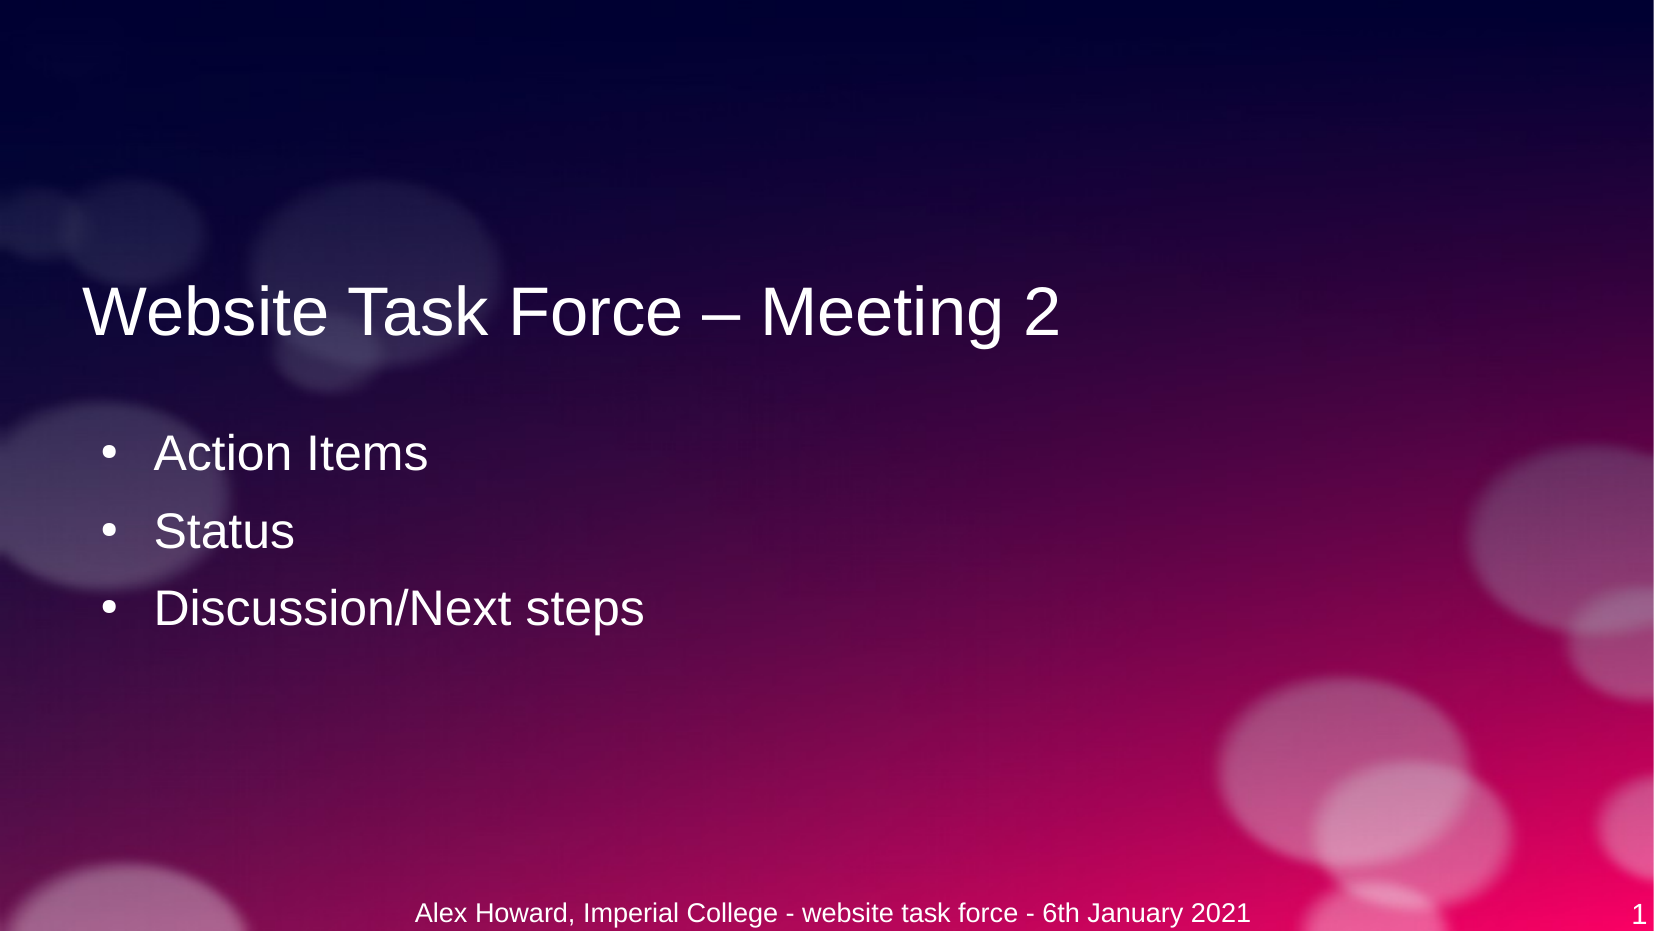

# Website Task Force – Meeting 2
Action Items
Status
Discussion/Next steps
Alex Howard, Imperial College - website task force - 6th January 2021
1